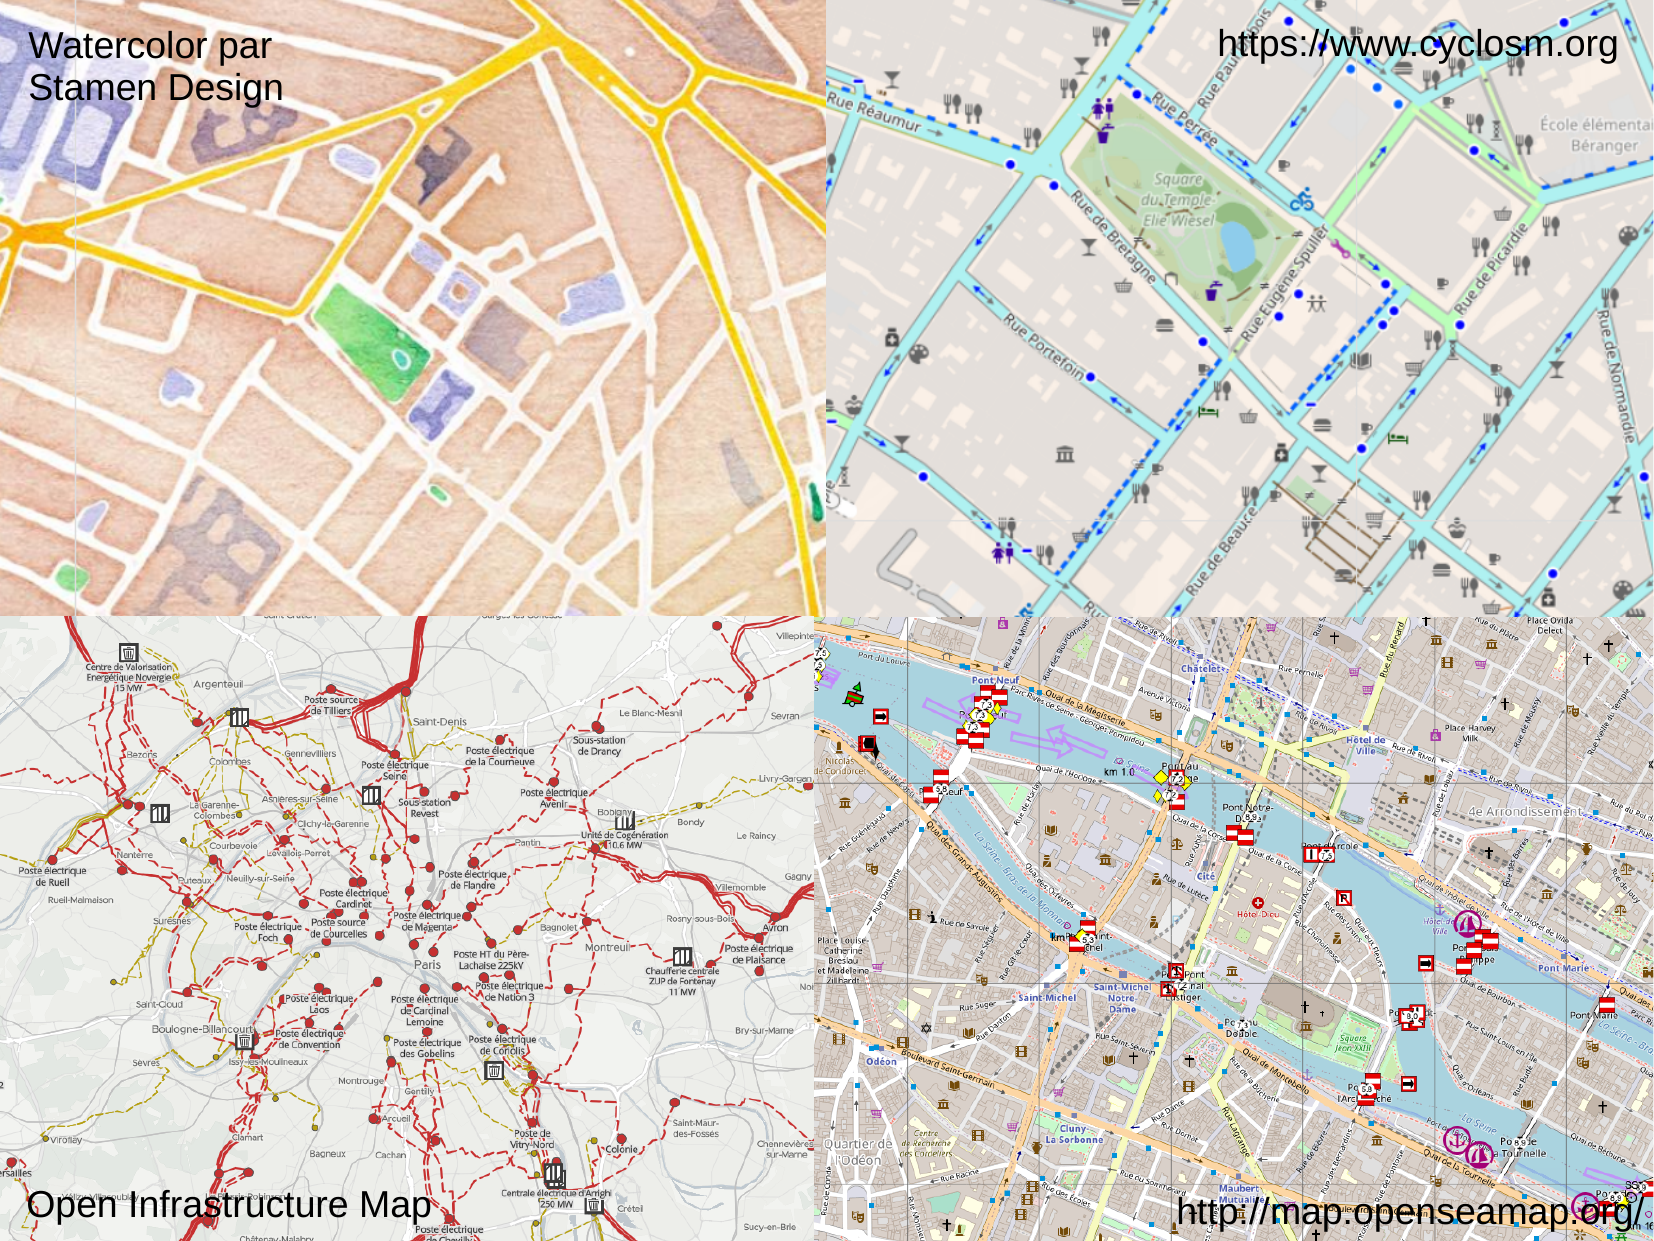

https://www.cyclosm.org
Watercolor par Stamen Design
Open Infrastructure Map
http://map.openseamap.org/